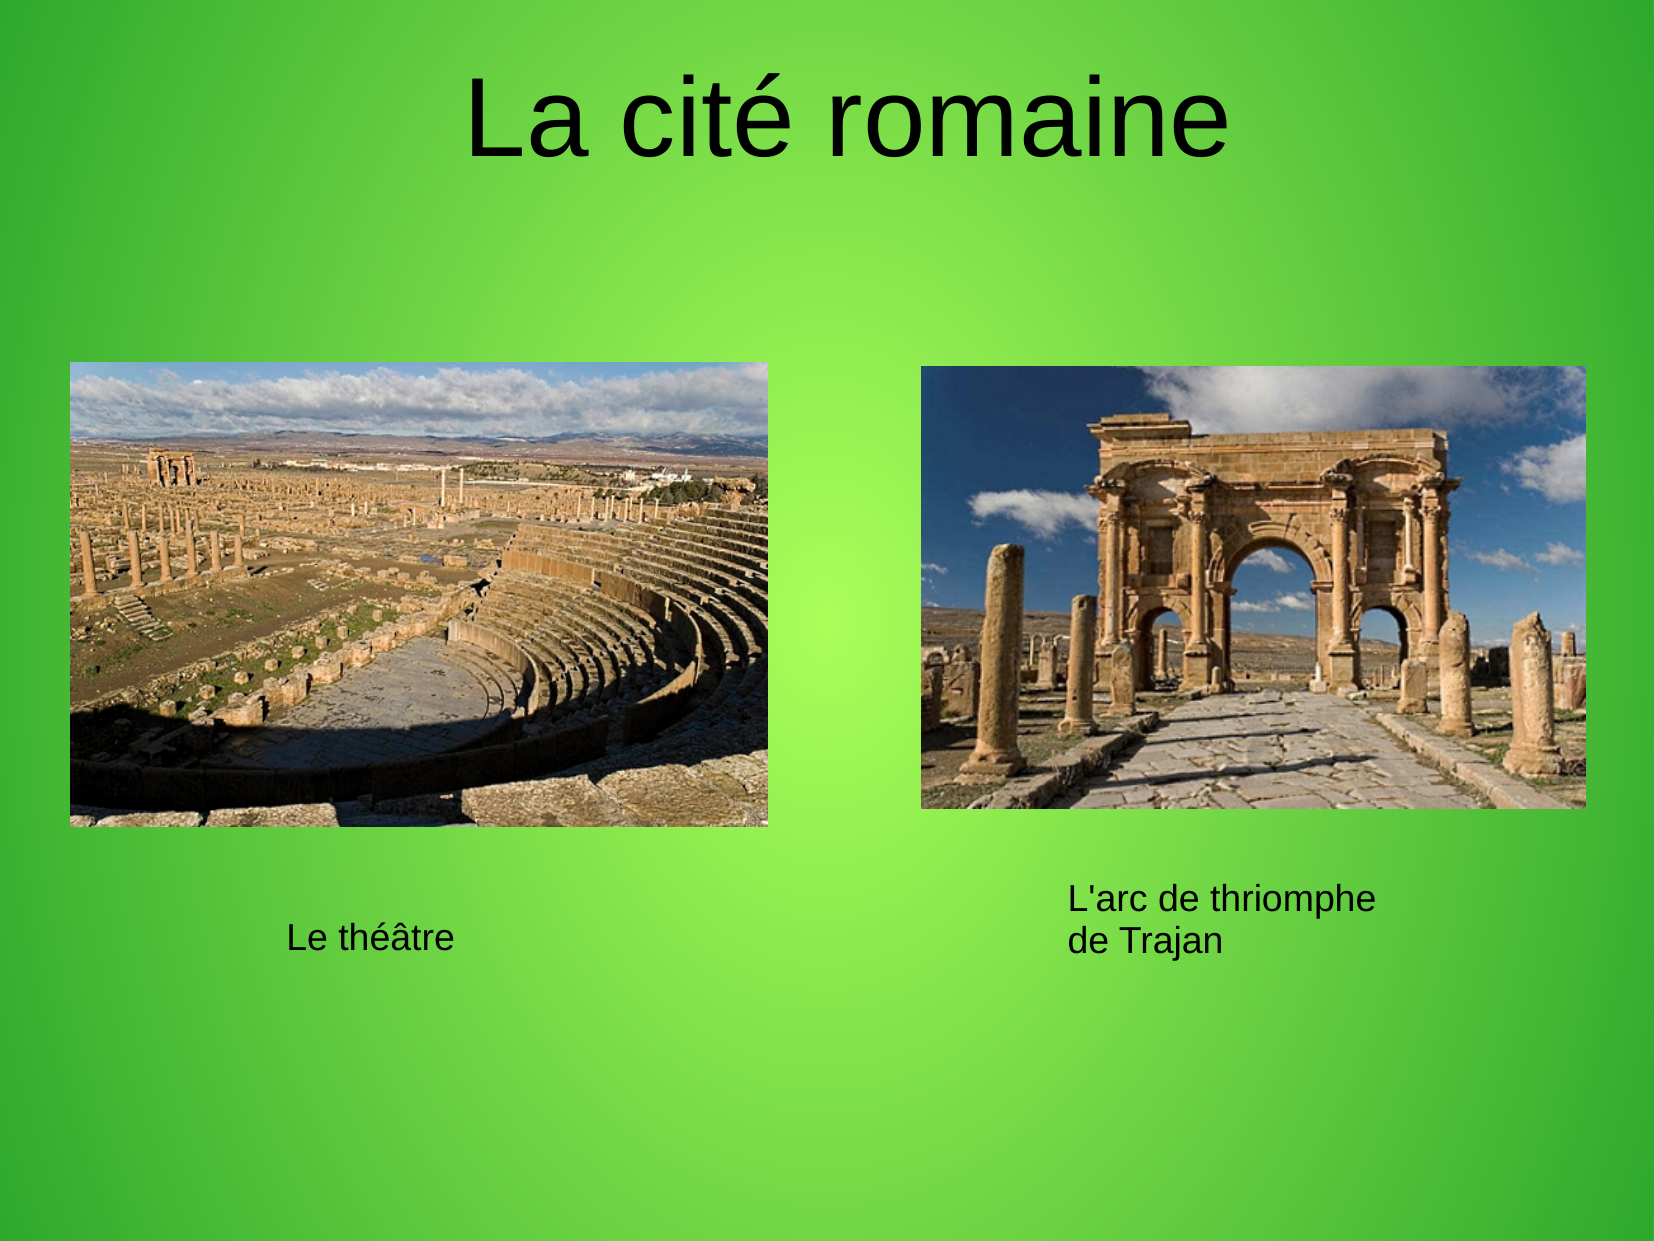

La cité romaine
L'arc de thriomphe de Trajan
 Le théâtre